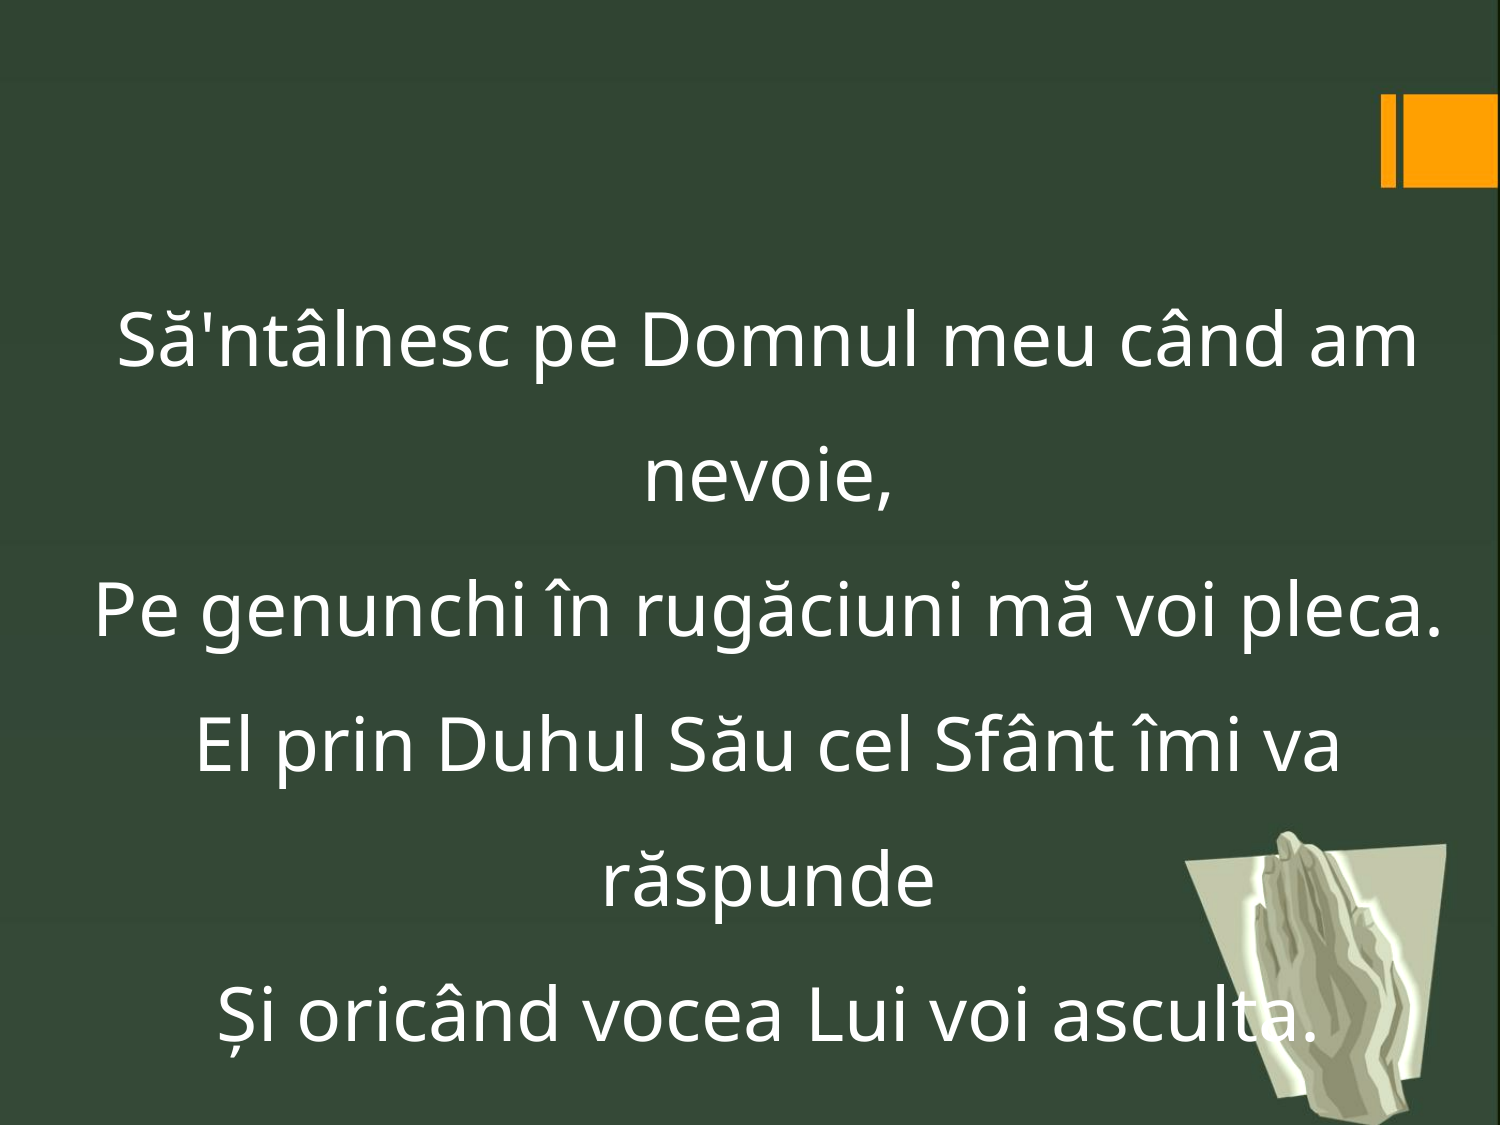

Să'ntâlnesc pe Domnul meu când am nevoie,
Pe genunchi în rugăciuni mă voi pleca.
El prin Duhul Său cel Sfânt îmi va răspunde
Şi oricând vocea Lui voi asculta.